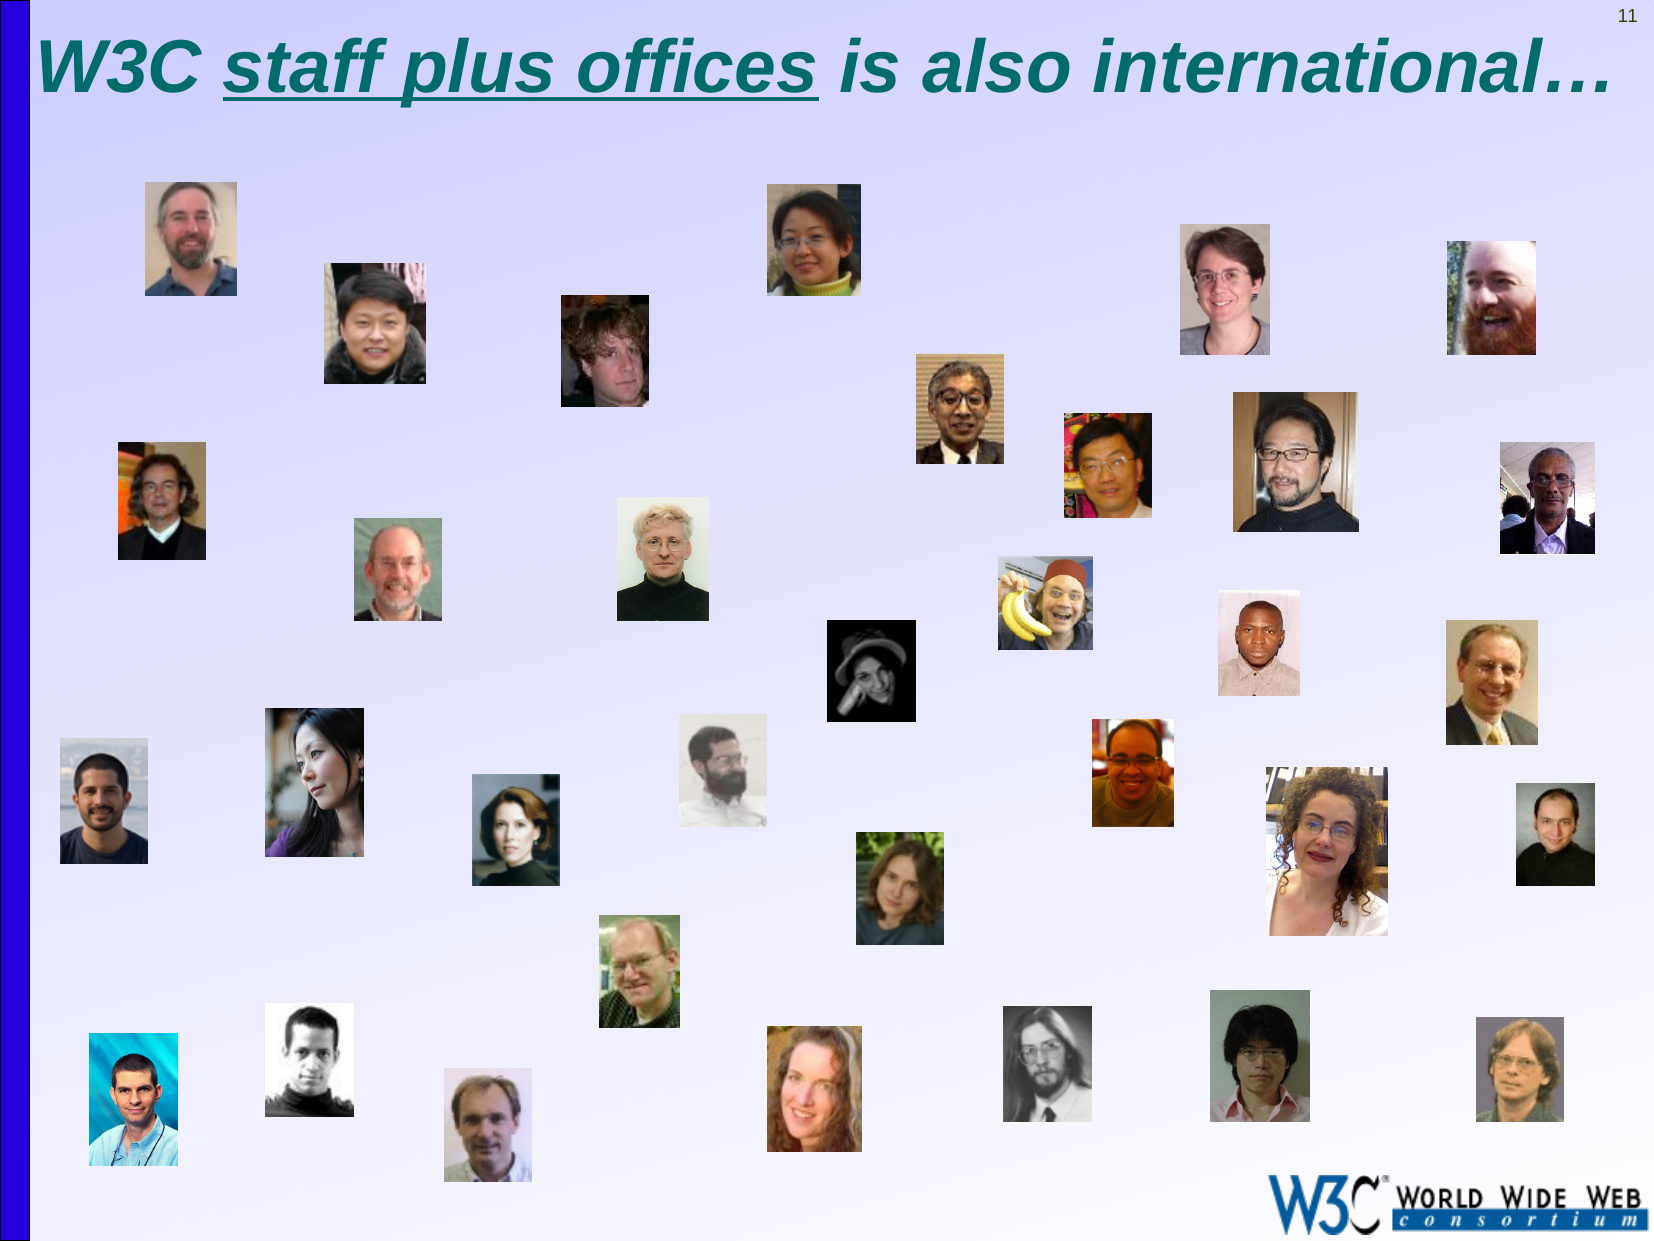

# W3C staff plus offices is also international…